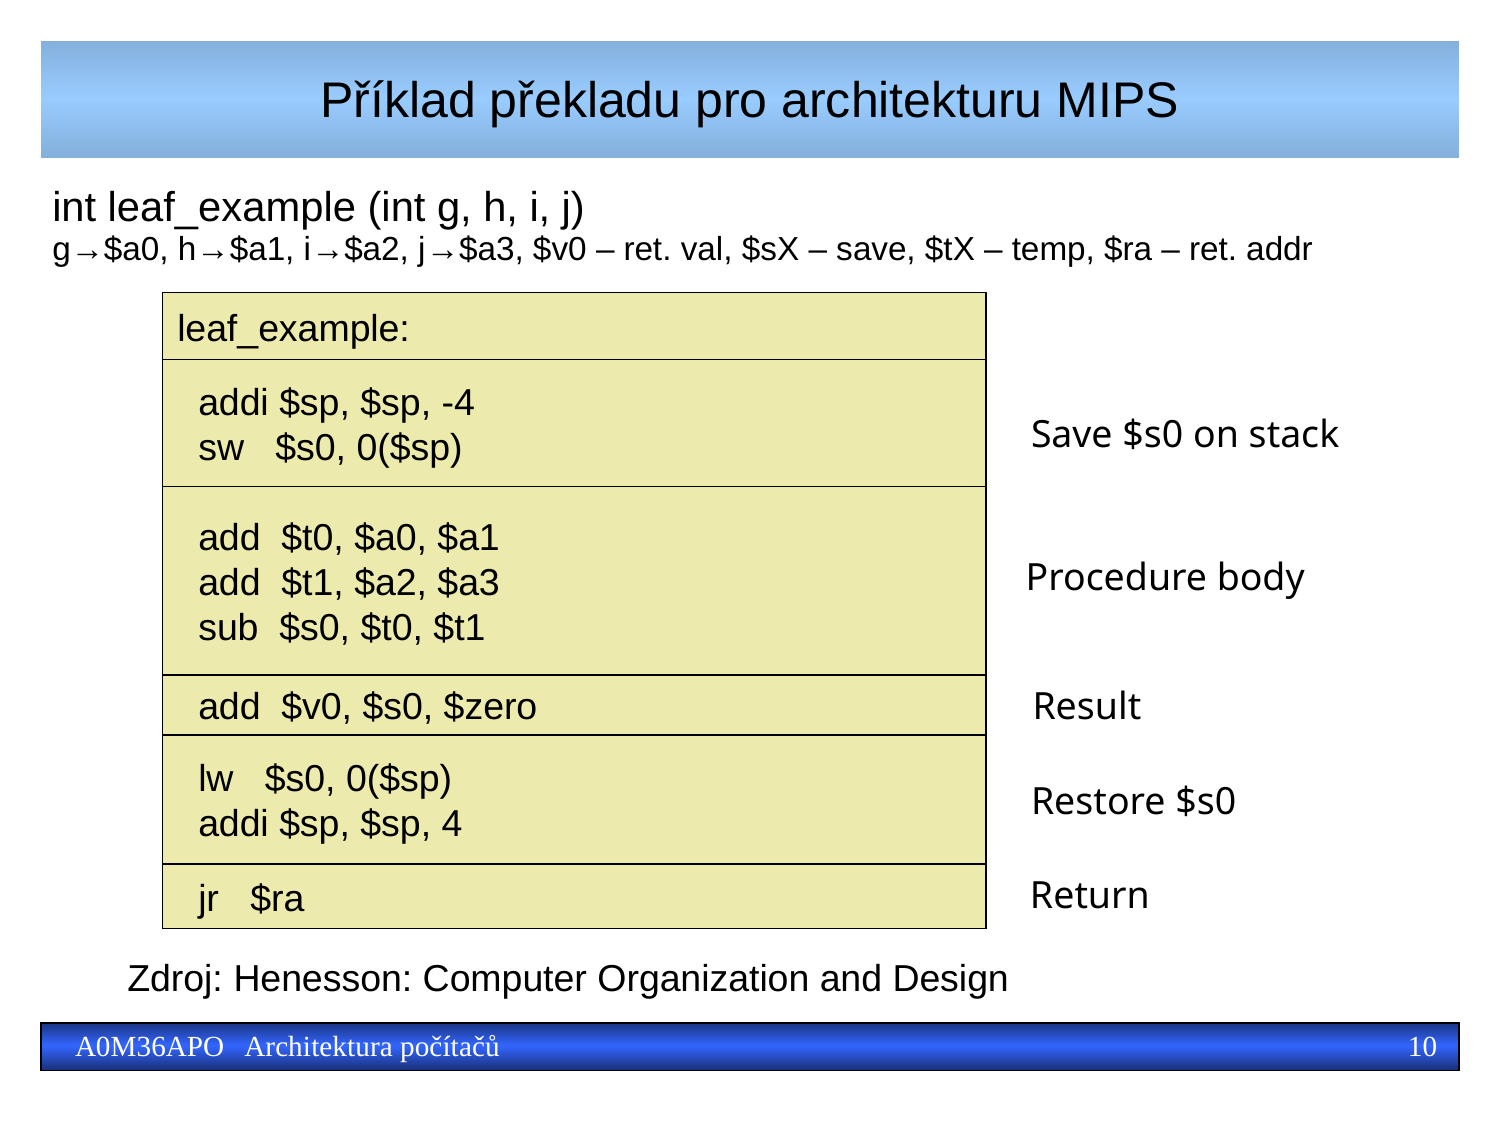

# Příklad překladu pro architekturu MIPS
int leaf_example (int g, h, i, j)
g→$a0, h→$a1, i→$a2, j→$a3, $v0 – ret. val, $sX – save, $tX – temp, $ra – ret. addr
leaf_example:
 addi $sp, $sp, -4
 sw $s0, 0($sp)
Save $s0 on stack
 add $t0, $a0, $a1
 add $t1, $a2, $a3
 sub $s0, $t0, $t1
Procedure body
 add $v0, $s0, $zero
Result
 lw $s0, 0($sp)
 addi $sp, $sp, 4
Restore $s0
 jr $ra
Return
Zdroj: Henesson: Computer Organization and Design
A0M36APO Architektura počítačů
10